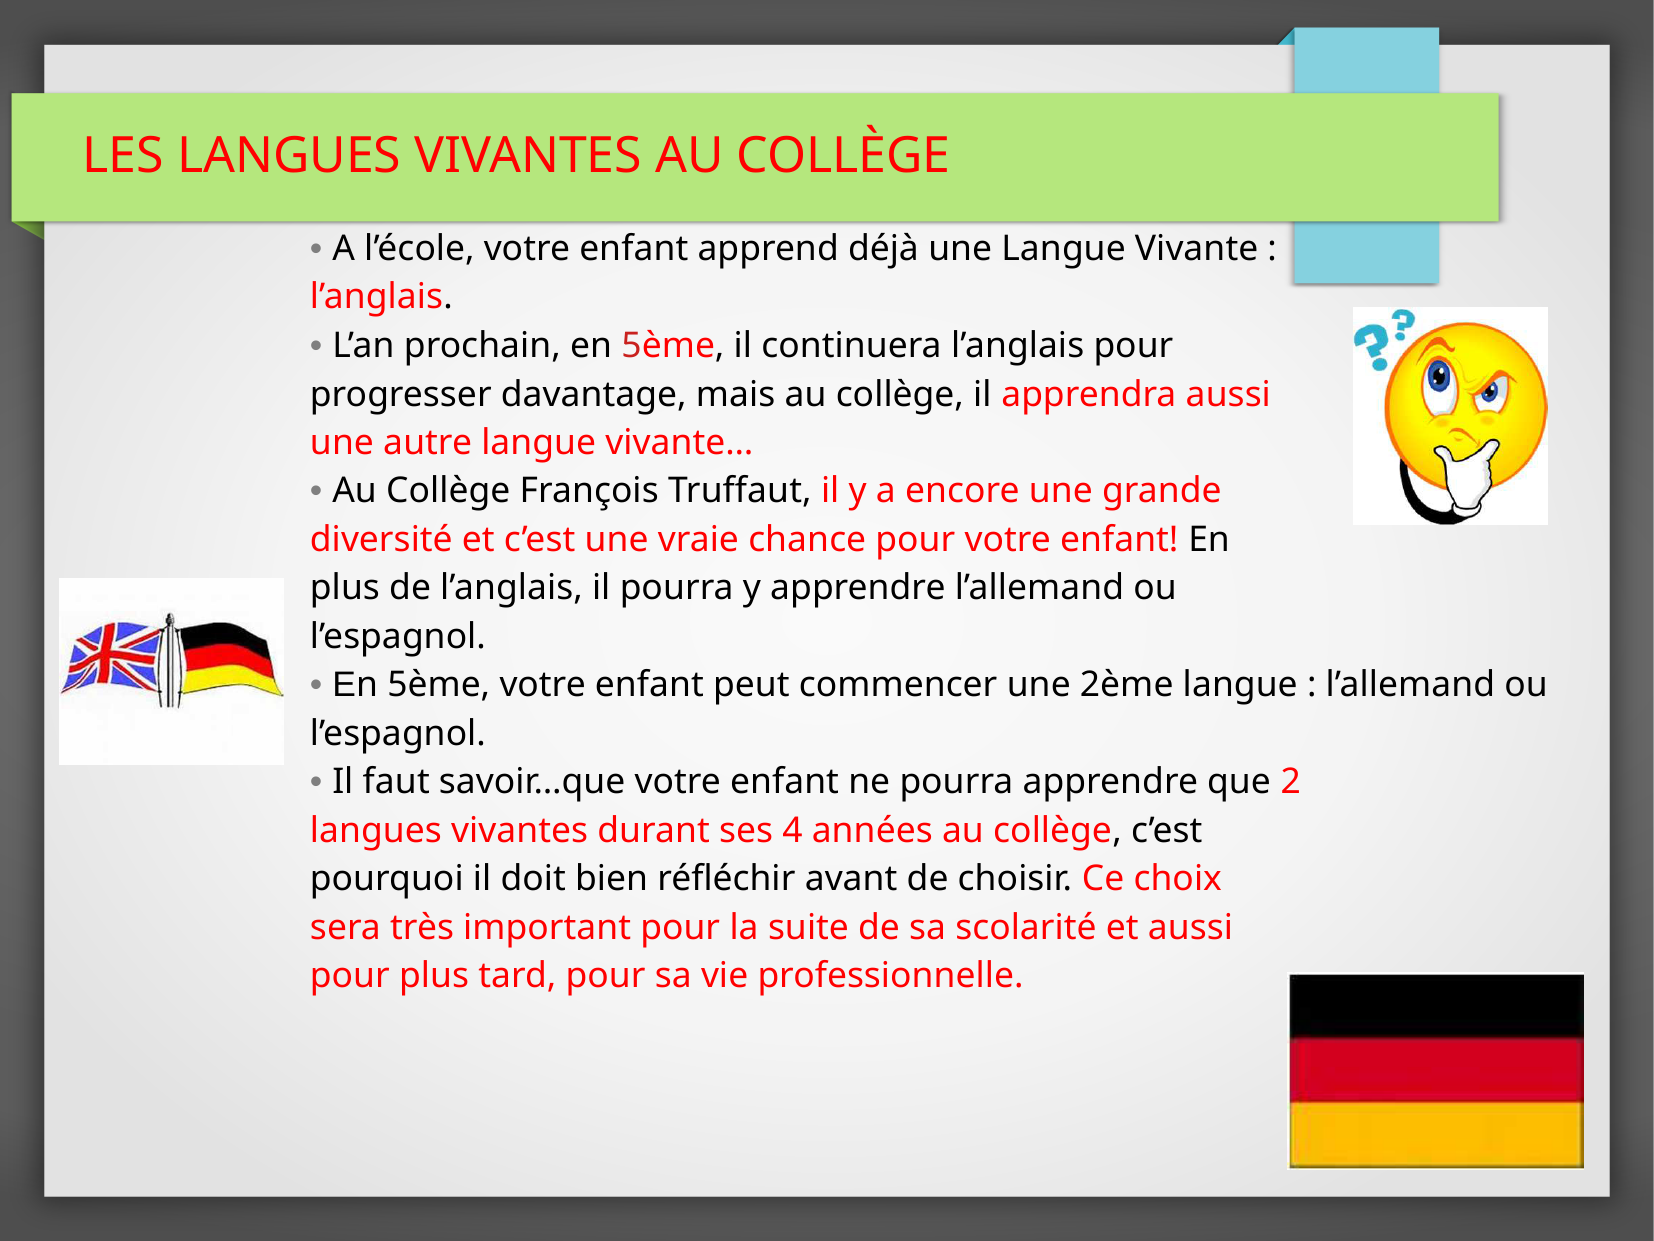

# LES LANGUES VIVANTES AU COLLÈGE
• A l’école, votre enfant apprend déjà une Langue Vivante :
l’anglais.
• L’an prochain, en 5ème, il continuera l’anglais pour
progresser davantage, mais au collège, il apprendra aussi
une autre langue vivante…
• Au Collège François Truffaut, il y a encore une grande
diversité et c’est une vraie chance pour votre enfant! En
plus de l’anglais, il pourra y apprendre l’allemand ou
l’espagnol.
• En 5ème, votre enfant peut commencer une 2ème langue : l’allemand ou l’espagnol.
• Il faut savoir…que votre enfant ne pourra apprendre que 2
langues vivantes durant ses 4 années au collège, c’est
pourquoi il doit bien réfléchir avant de choisir. Ce choix
sera très important pour la suite de sa scolarité et aussi
pour plus tard, pour sa vie professionnelle.